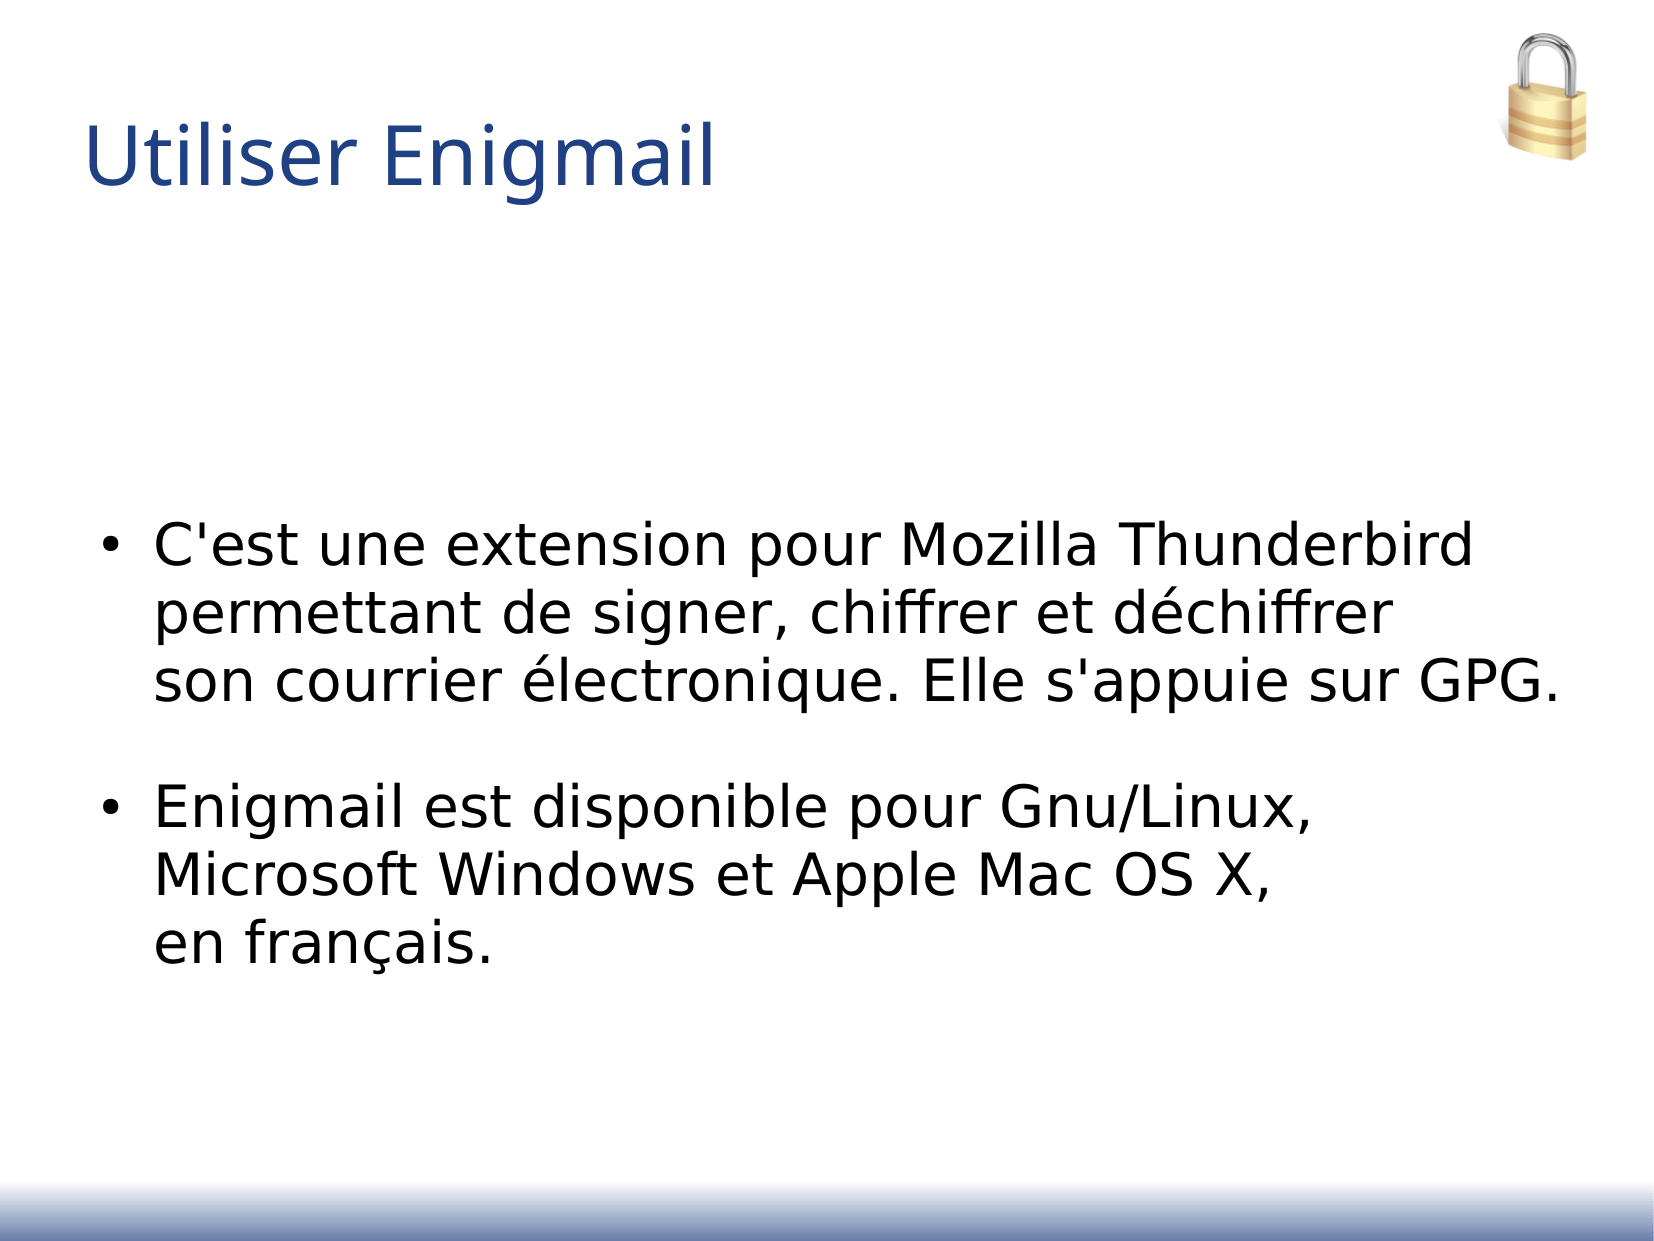

# Utiliser Enigmail
C'est une extension pour Mozilla Thunderbird permettant de signer, chiffrer et déchiffrer
son courrier électronique. Elle s'appuie sur GPG.
Enigmail est disponible pour Gnu/Linux, Microsoft Windows et Apple Mac OS X,
en français.